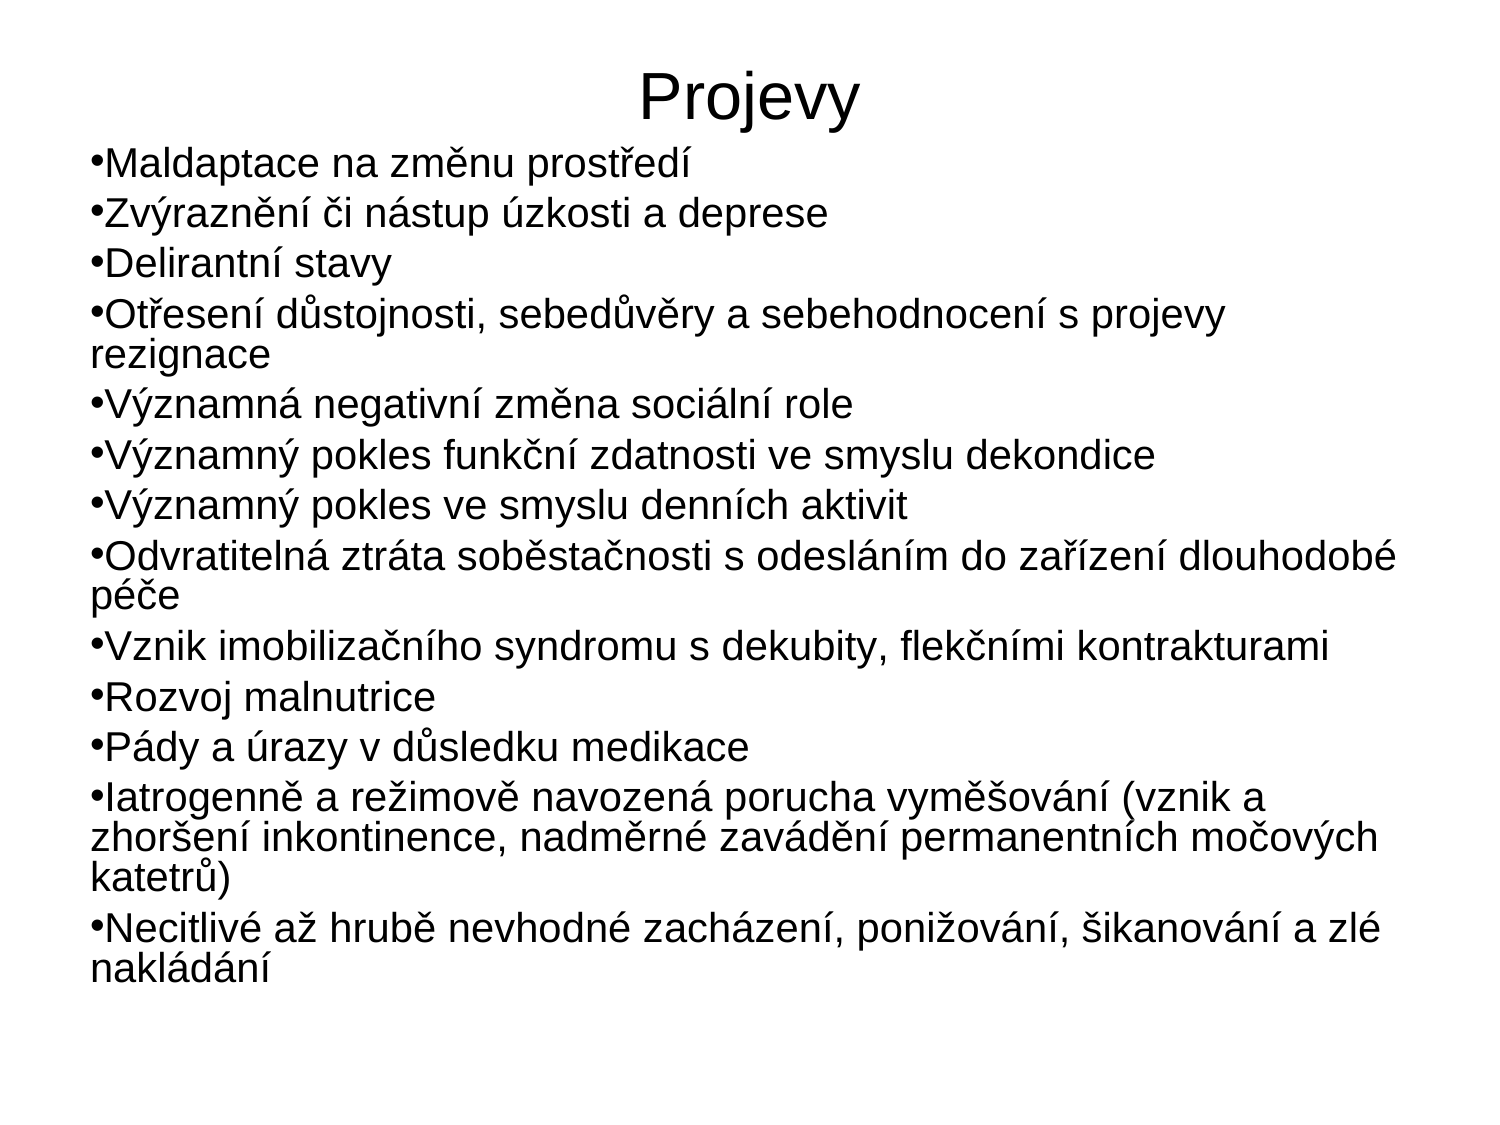

# Projevy
Maldaptace na změnu prostředí
Zvýraznění či nástup úzkosti a deprese
Delirantní stavy
Otřesení důstojnosti, sebedůvěry a sebehodnocení s projevy rezignace
Významná negativní změna sociální role
Významný pokles funkční zdatnosti ve smyslu dekondice
Významný pokles ve smyslu denních aktivit
Odvratitelná ztráta soběstačnosti s odesláním do zařízení dlouhodobé péče
Vznik imobilizačního syndromu s dekubity, flekčními kontrakturami
Rozvoj malnutrice
Pády a úrazy v důsledku medikace
Iatrogenně a režimově navozená porucha vyměšování (vznik a zhoršení inkontinence, nadměrné zavádění permanentních močových katetrů)
Necitlivé až hrubě nevhodné zacházení, ponižování, šikanování a zlé nakládání